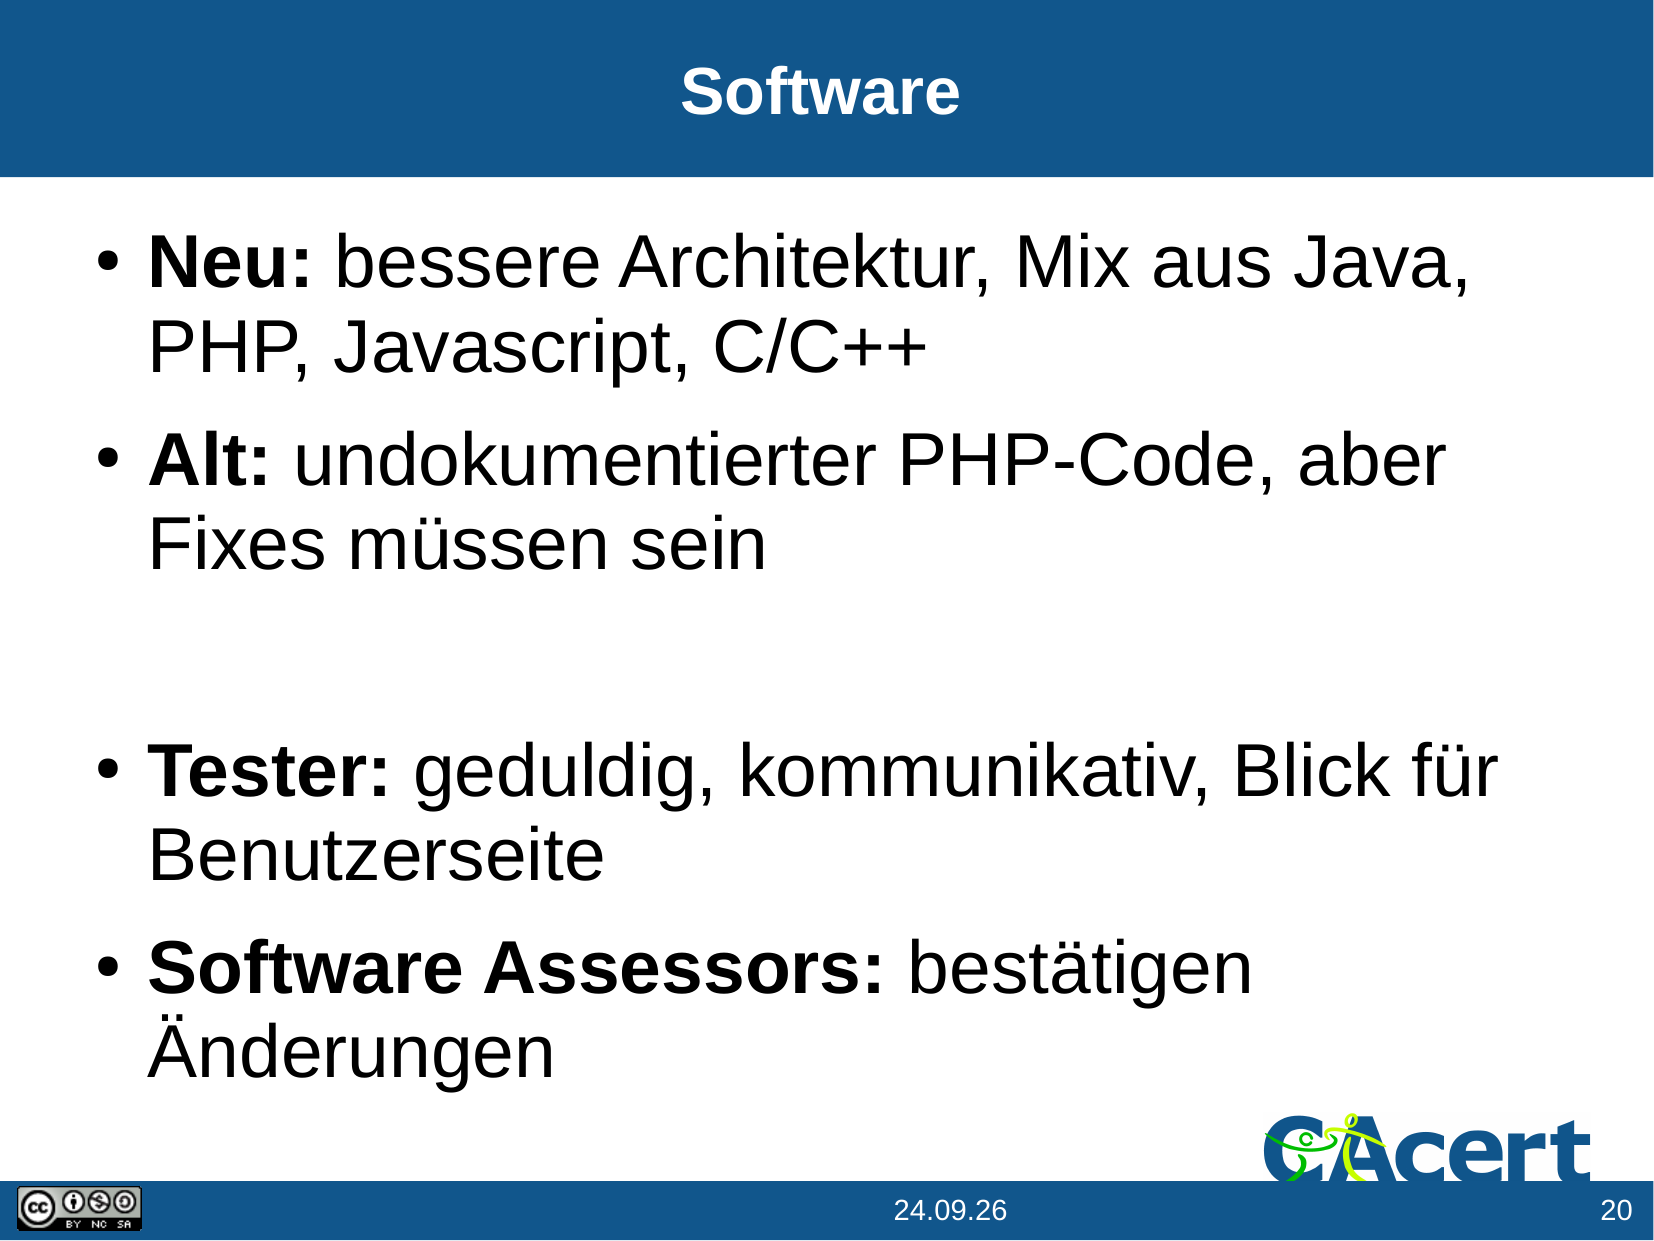

# Software
Neu: bessere Architektur, Mix aus Java, PHP, Javascript, C/C++
Alt: undokumentierter PHP-Code, aber Fixes müssen sein
Tester: geduldig, kommunikativ, Blick für Benutzerseite
Software Assessors: bestätigen Änderungen